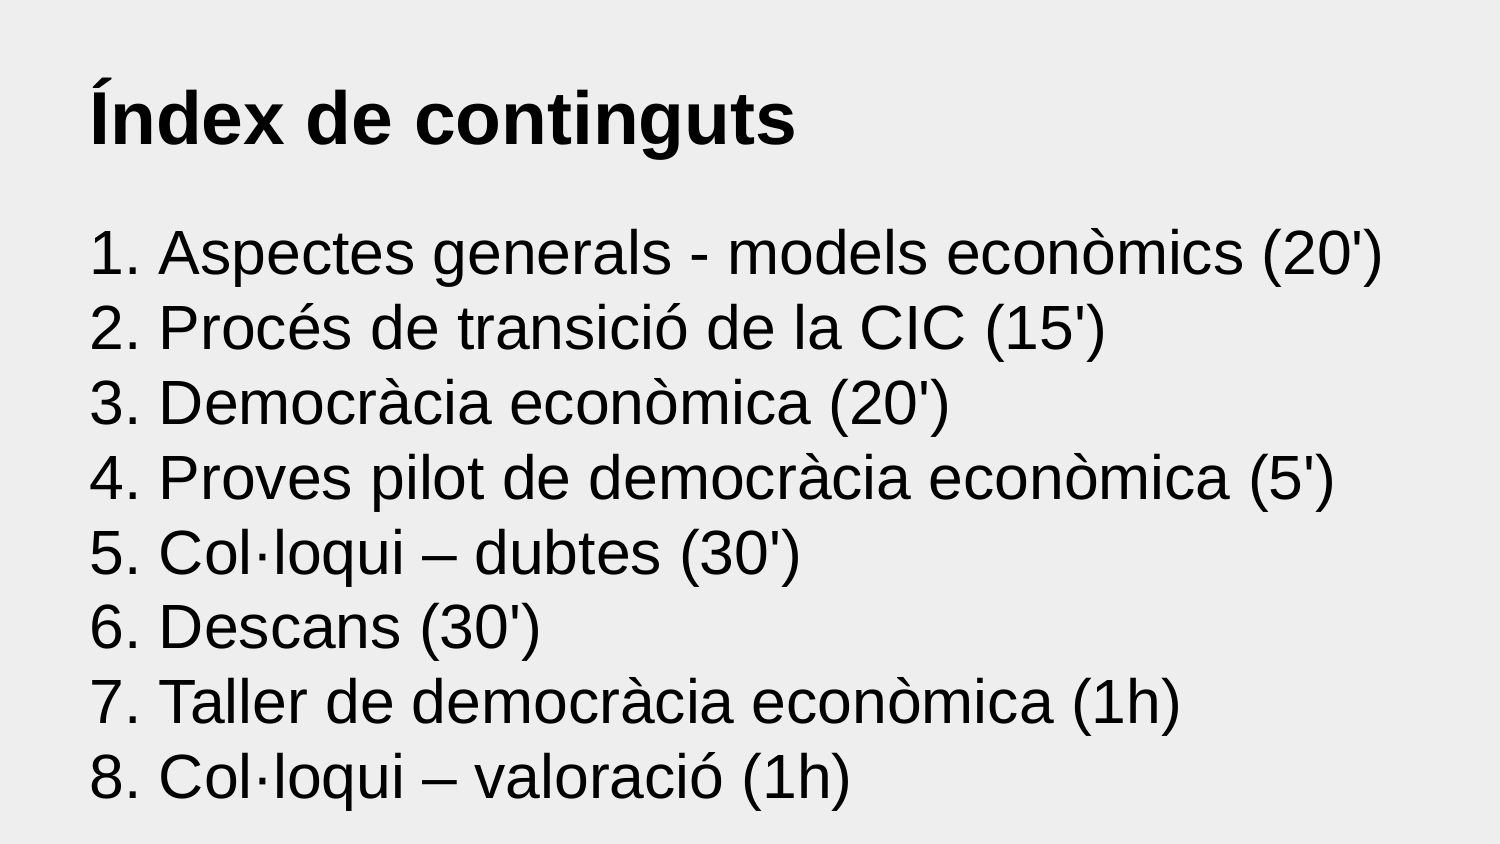

Índex de continguts
 Aspectes generals - models econòmics (20')
 Procés de transició de la CIC (15')
 Democràcia econòmica (20')
 Proves pilot de democràcia econòmica (5')
 Col·loqui – dubtes (30')
 Descans (30')
 Taller de democràcia econòmica (1h)
 Col·loqui – valoració (1h)